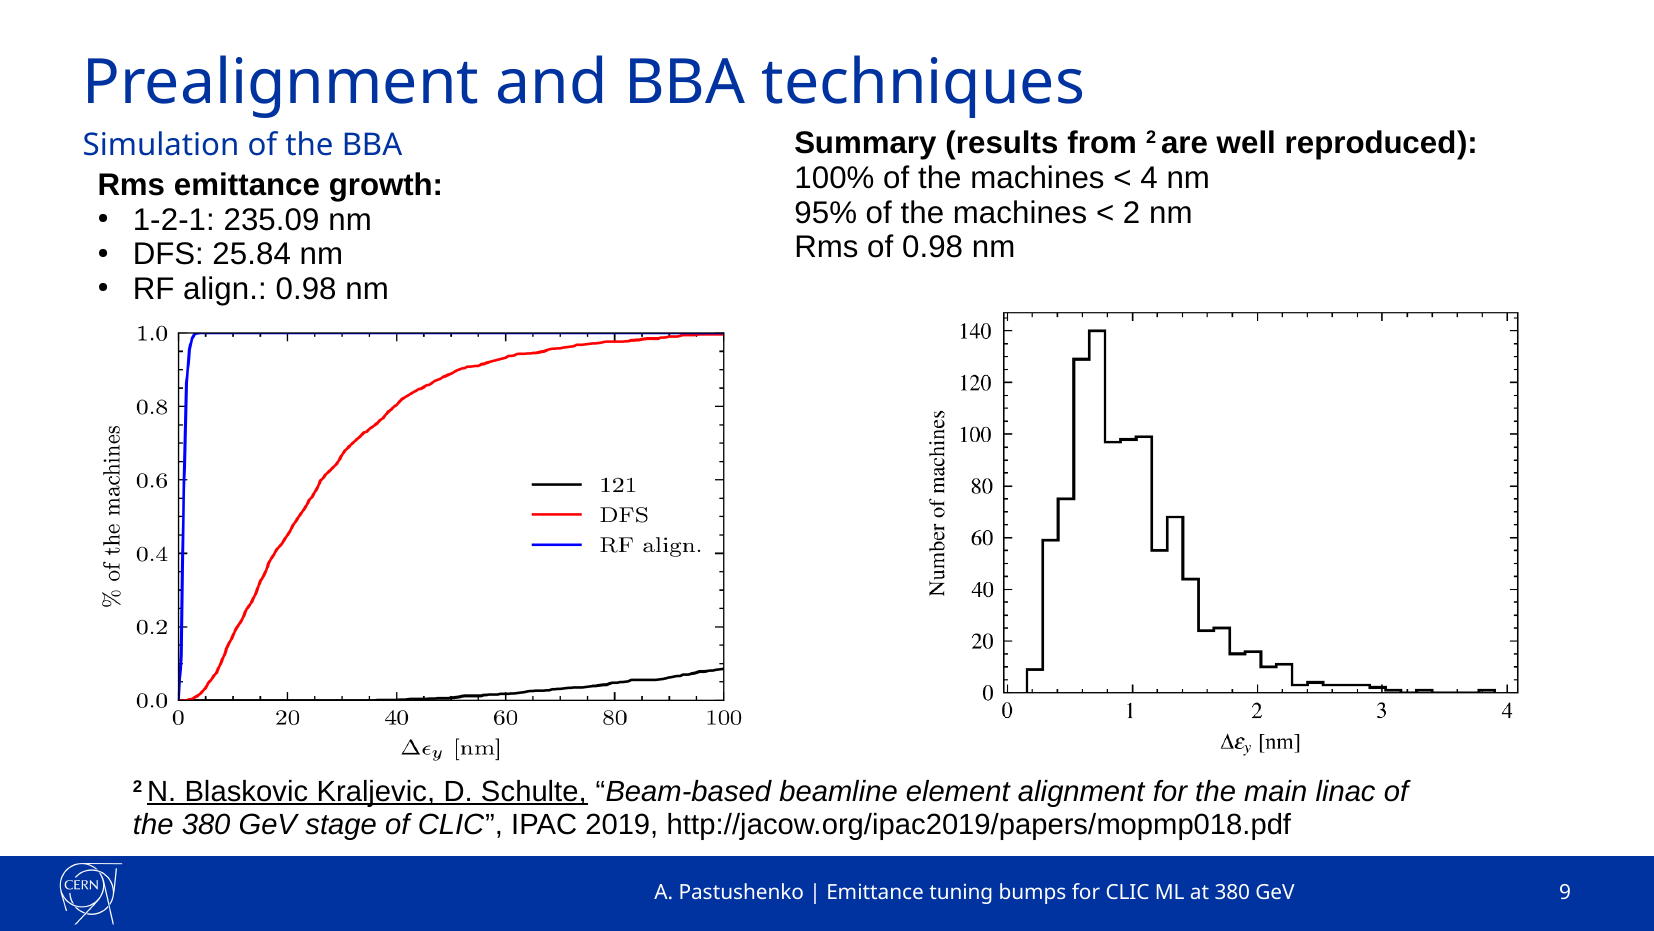

# Prealignment and BBA techniques Simulation of the BBA
Summary (results from 2 are well reproduced):
100% of the machines < 4 nm
95% of the machines < 2 nm
Rms of 0.98 nm
Rms emittance growth:
1-2-1: 235.09 nm
DFS: 25.84 nm
RF align.: 0.98 nm
2 N. Blaskovic Kraljevic, D. Schulte, “Beam-based beamline element alignment for the main linac of the 380 GeV stage of CLIC”, IPAC 2019, http://jacow.org/ipac2019/papers/mopmp018.pdf
A. Pastushenko | Emittance tuning bumps for CLIC ML at 380 GeV
9